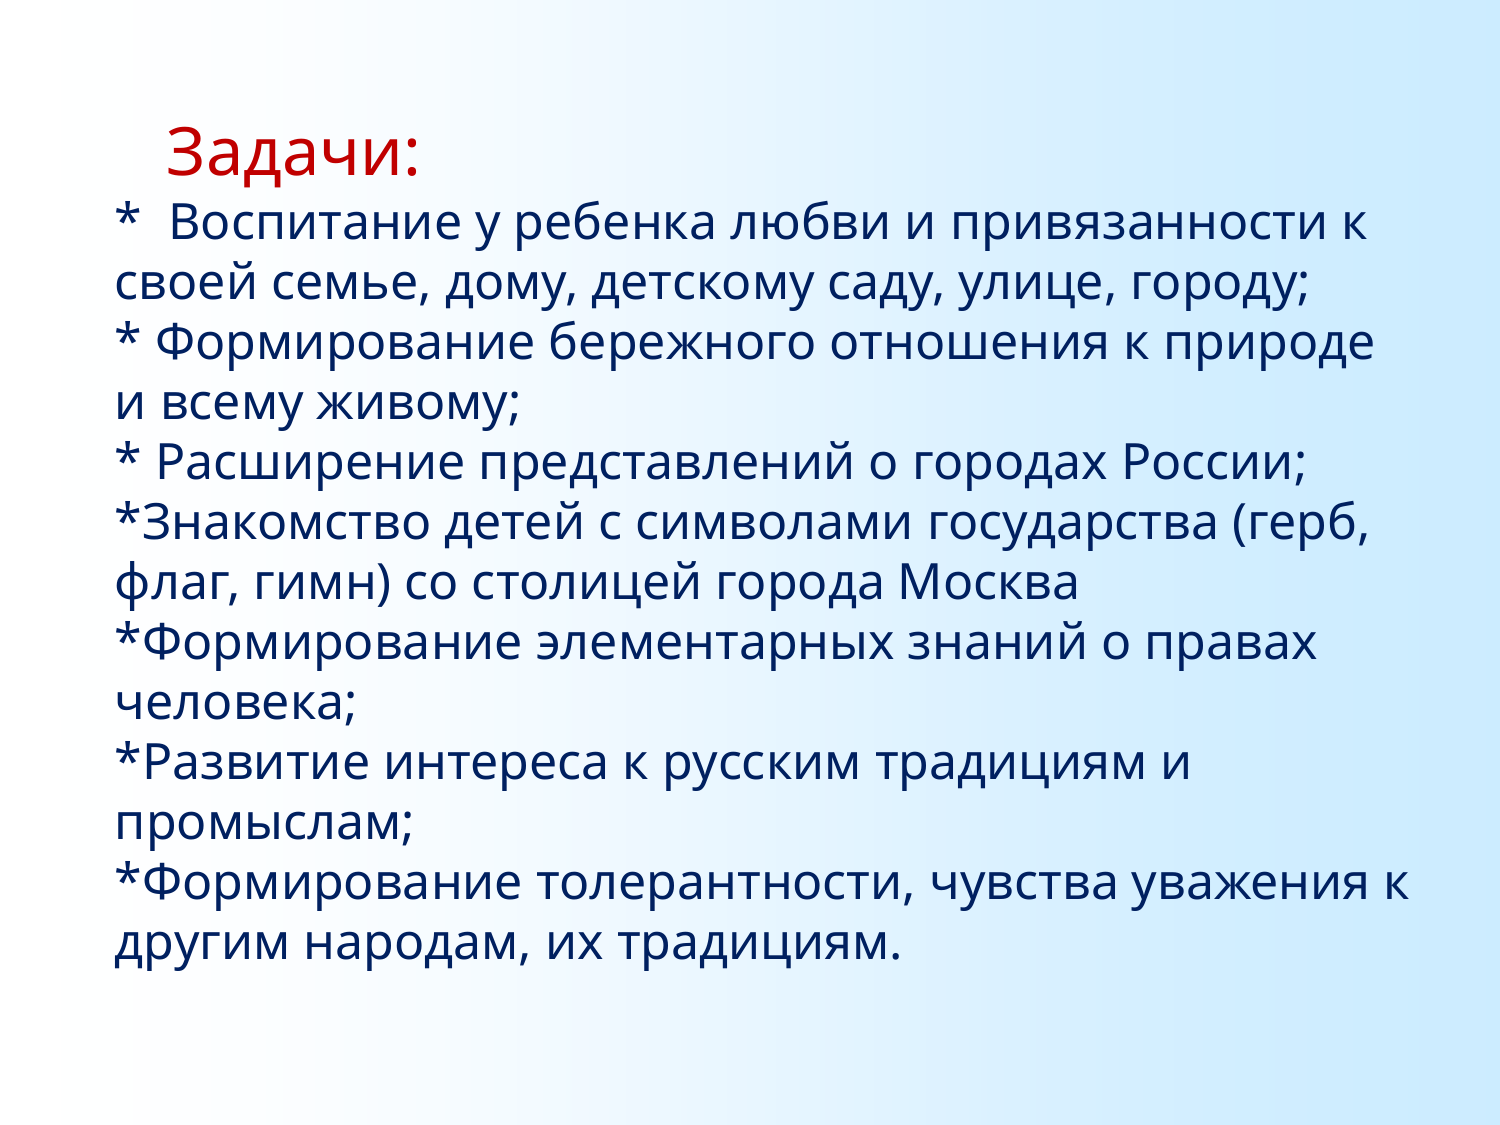

Задачи:
* Воспитание у ребенка любви и привязанности к своей семье, дому, детскому саду, улице, городу;
* Формирование бережного отношения к природе и всему живому;
* Расширение представлений о городах России;
*Знакомство детей с символами государства (герб, флаг, гимн) со столицей города Москва
*Формирование элементарных знаний о правах человека;
*Развитие интереса к русским традициям и промыслам;
*Формирование толерантности, чувства уважения к другим народам, их традициям.